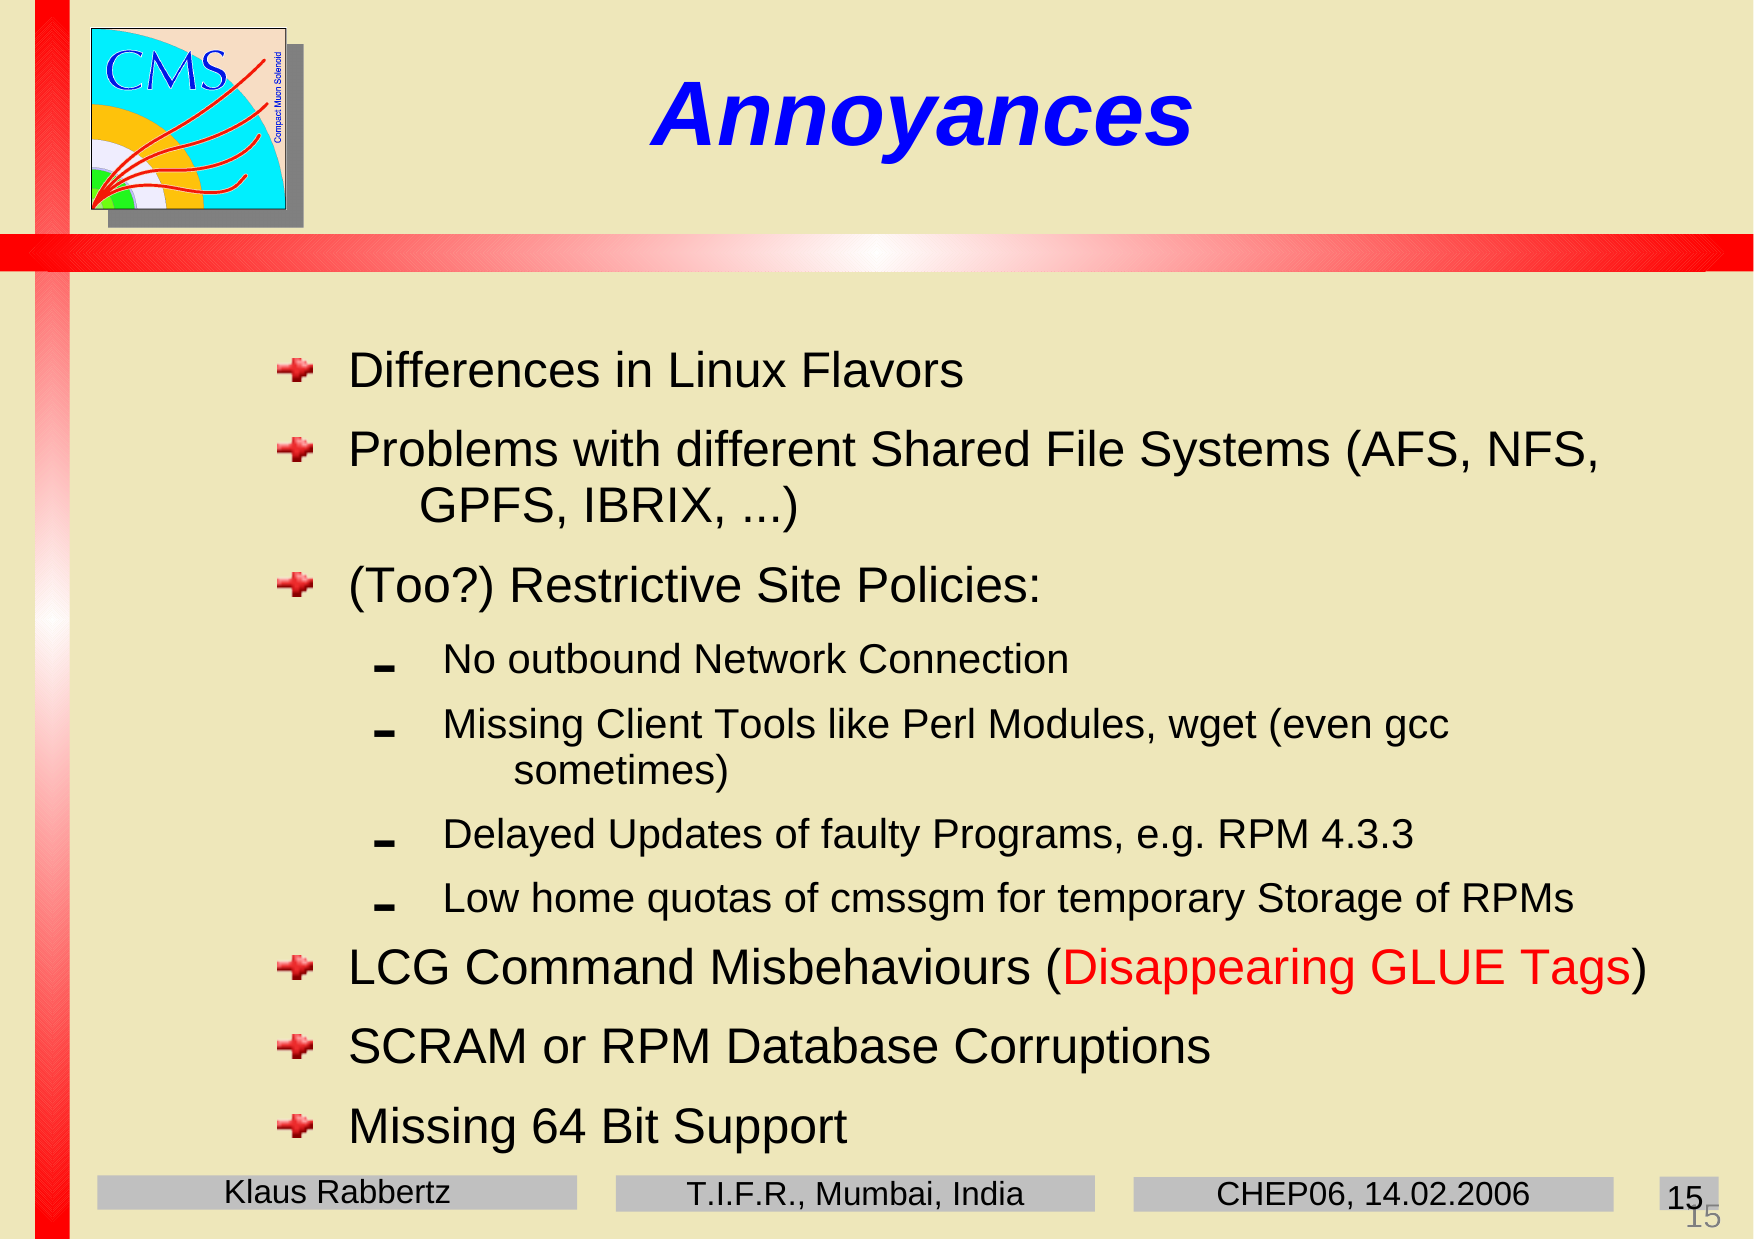

# Annoyances
Differences in Linux Flavors
Problems with different Shared File Systems (AFS, NFS, GPFS, IBRIX, ...)
(Too?) Restrictive Site Policies:
No outbound Network Connection
Missing Client Tools like Perl Modules, wget (even gcc sometimes)
Delayed Updates of faulty Programs, e.g. RPM 4.3.3
Low home quotas of cmssgm for temporary Storage of RPMs
LCG Command Misbehaviours (Disappearing GLUE Tags)
SCRAM or RPM Database Corruptions
Missing 64 Bit Support